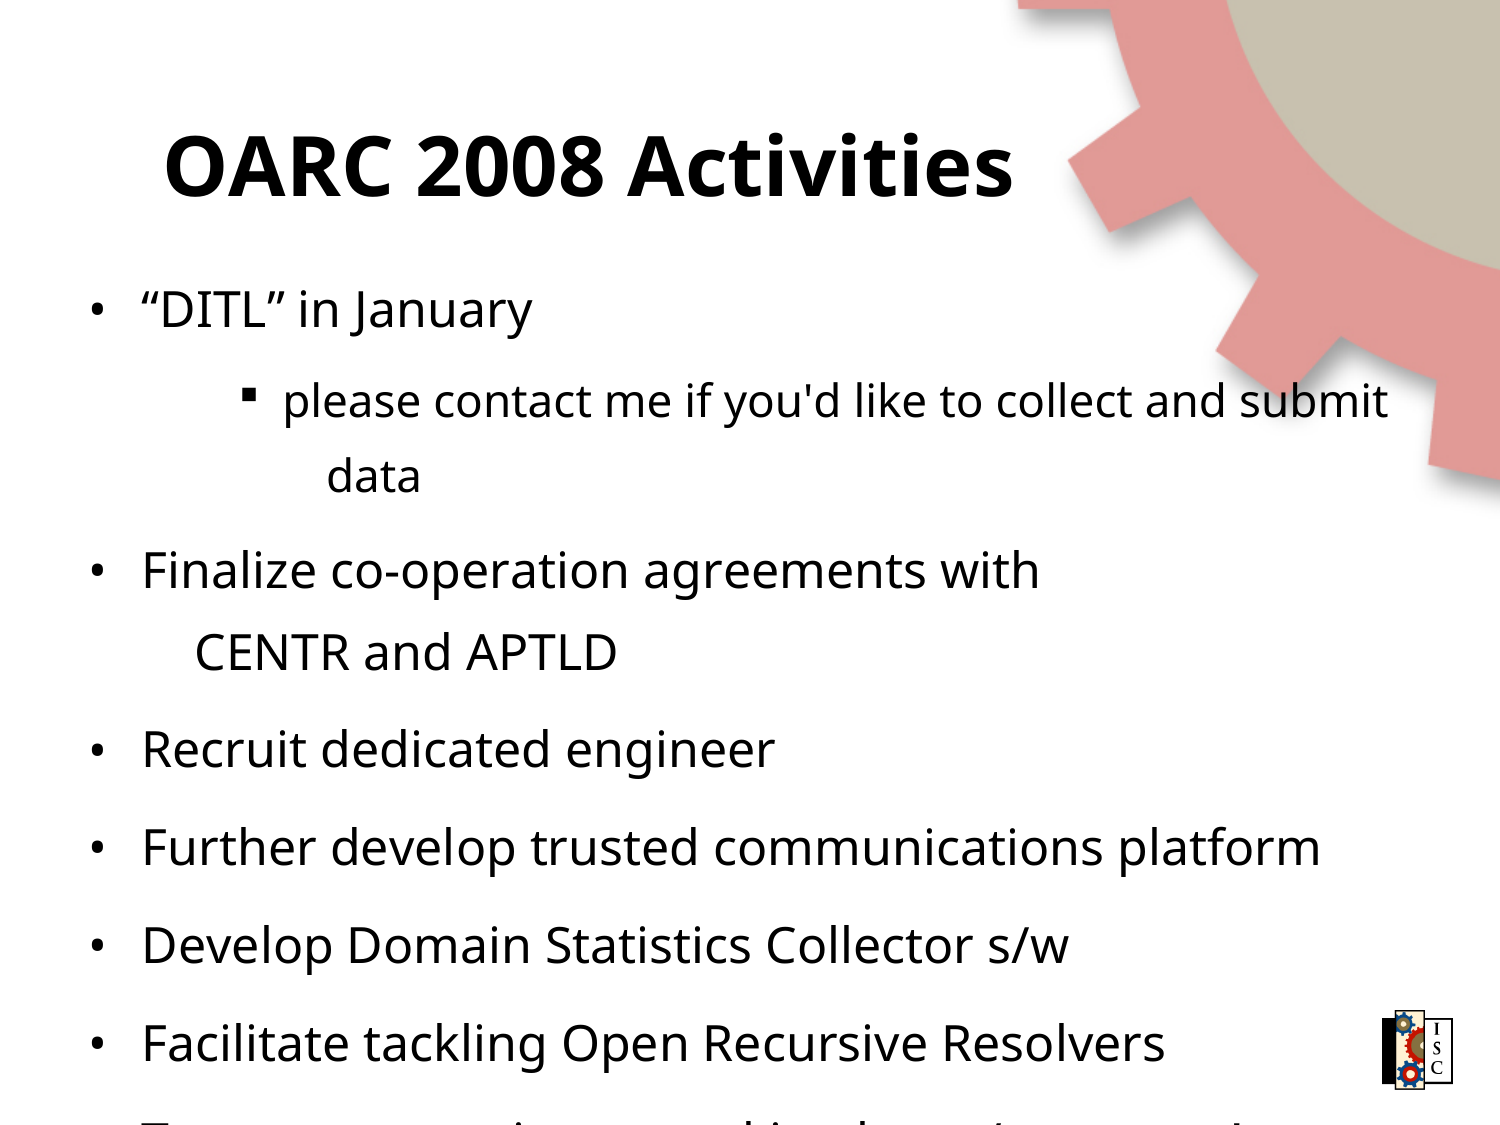

# OARC 2008 Activities
“DITL” in January
please contact me if you'd like to collect and submit data
Finalize co-operation agreements with
CENTR and APTLD
Recruit dedicated engineer
Further develop trusted communications platform
Develop Domain Statistics Collector s/w
Facilitate tackling Open Recursive Resolvers
Two more meetings – seeking hosts/sponsors !